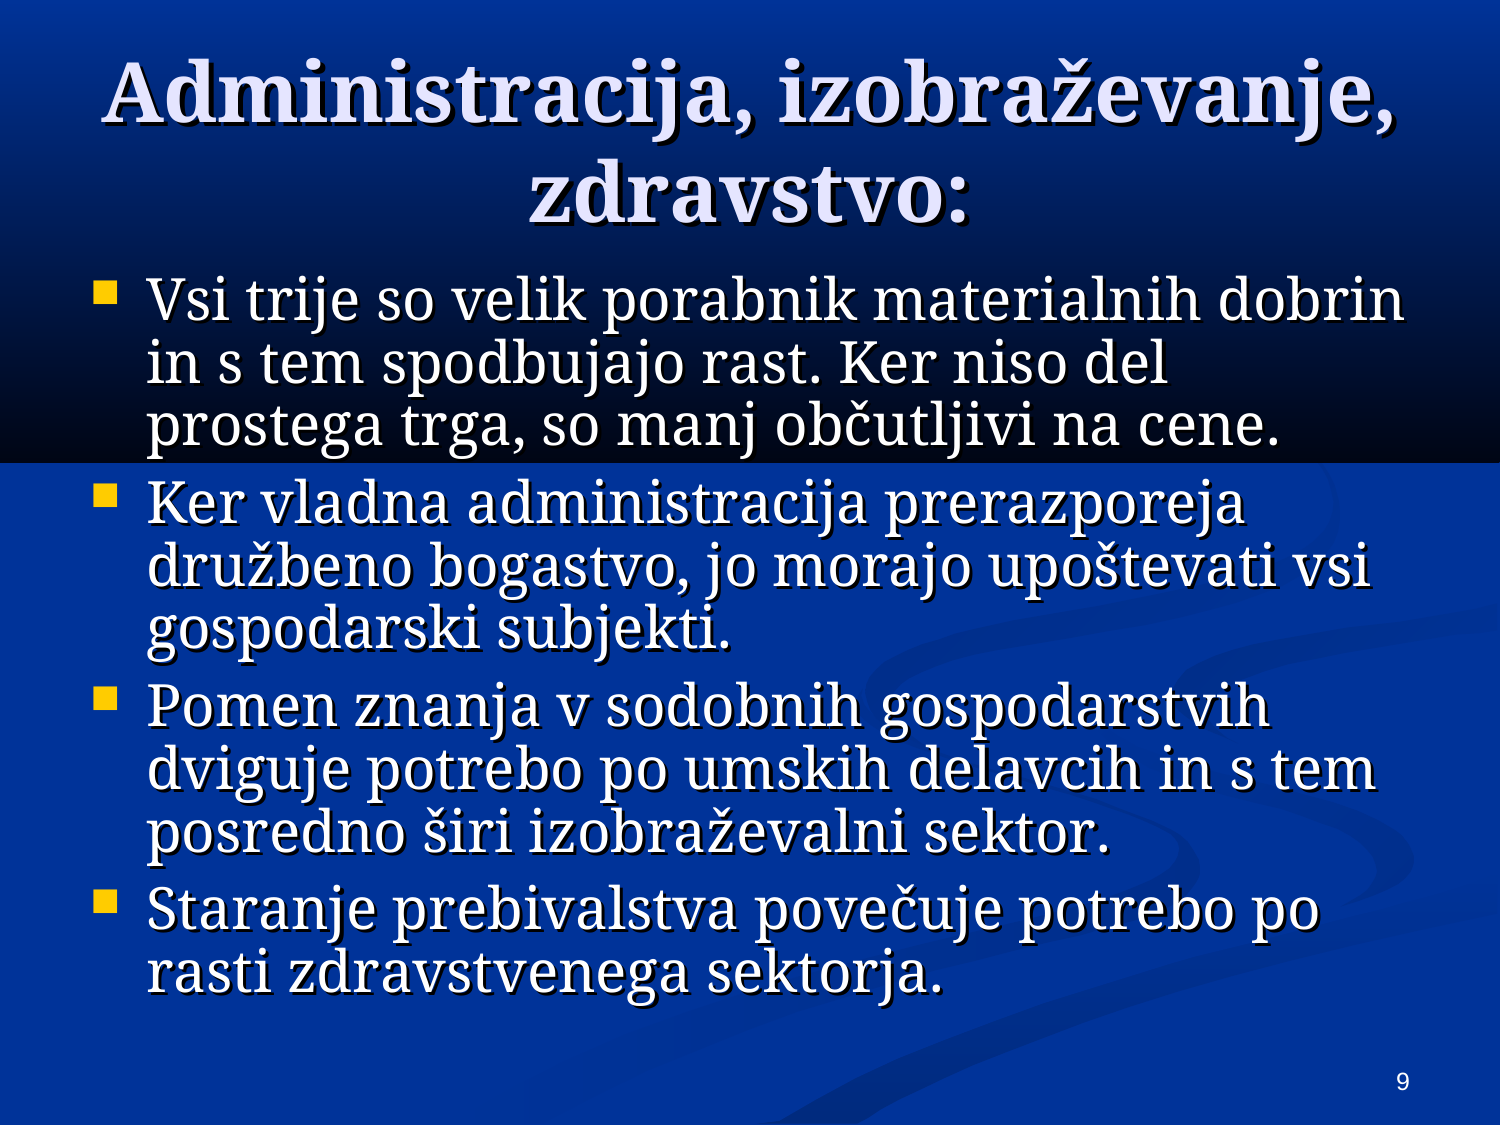

# Administracija, izobraževanje, zdravstvo:
Vsi trije so velik porabnik materialnih dobrin in s tem spodbujajo rast. Ker niso del prostega trga, so manj občutljivi na cene.
Ker vladna administracija prerazporeja družbeno bogastvo, jo morajo upoštevati vsi gospodarski subjekti.
Pomen znanja v sodobnih gospodarstvih dviguje potrebo po umskih delavcih in s tem posredno širi izobraževalni sektor.
Staranje prebivalstva povečuje potrebo po rasti zdravstvenega sektorja.